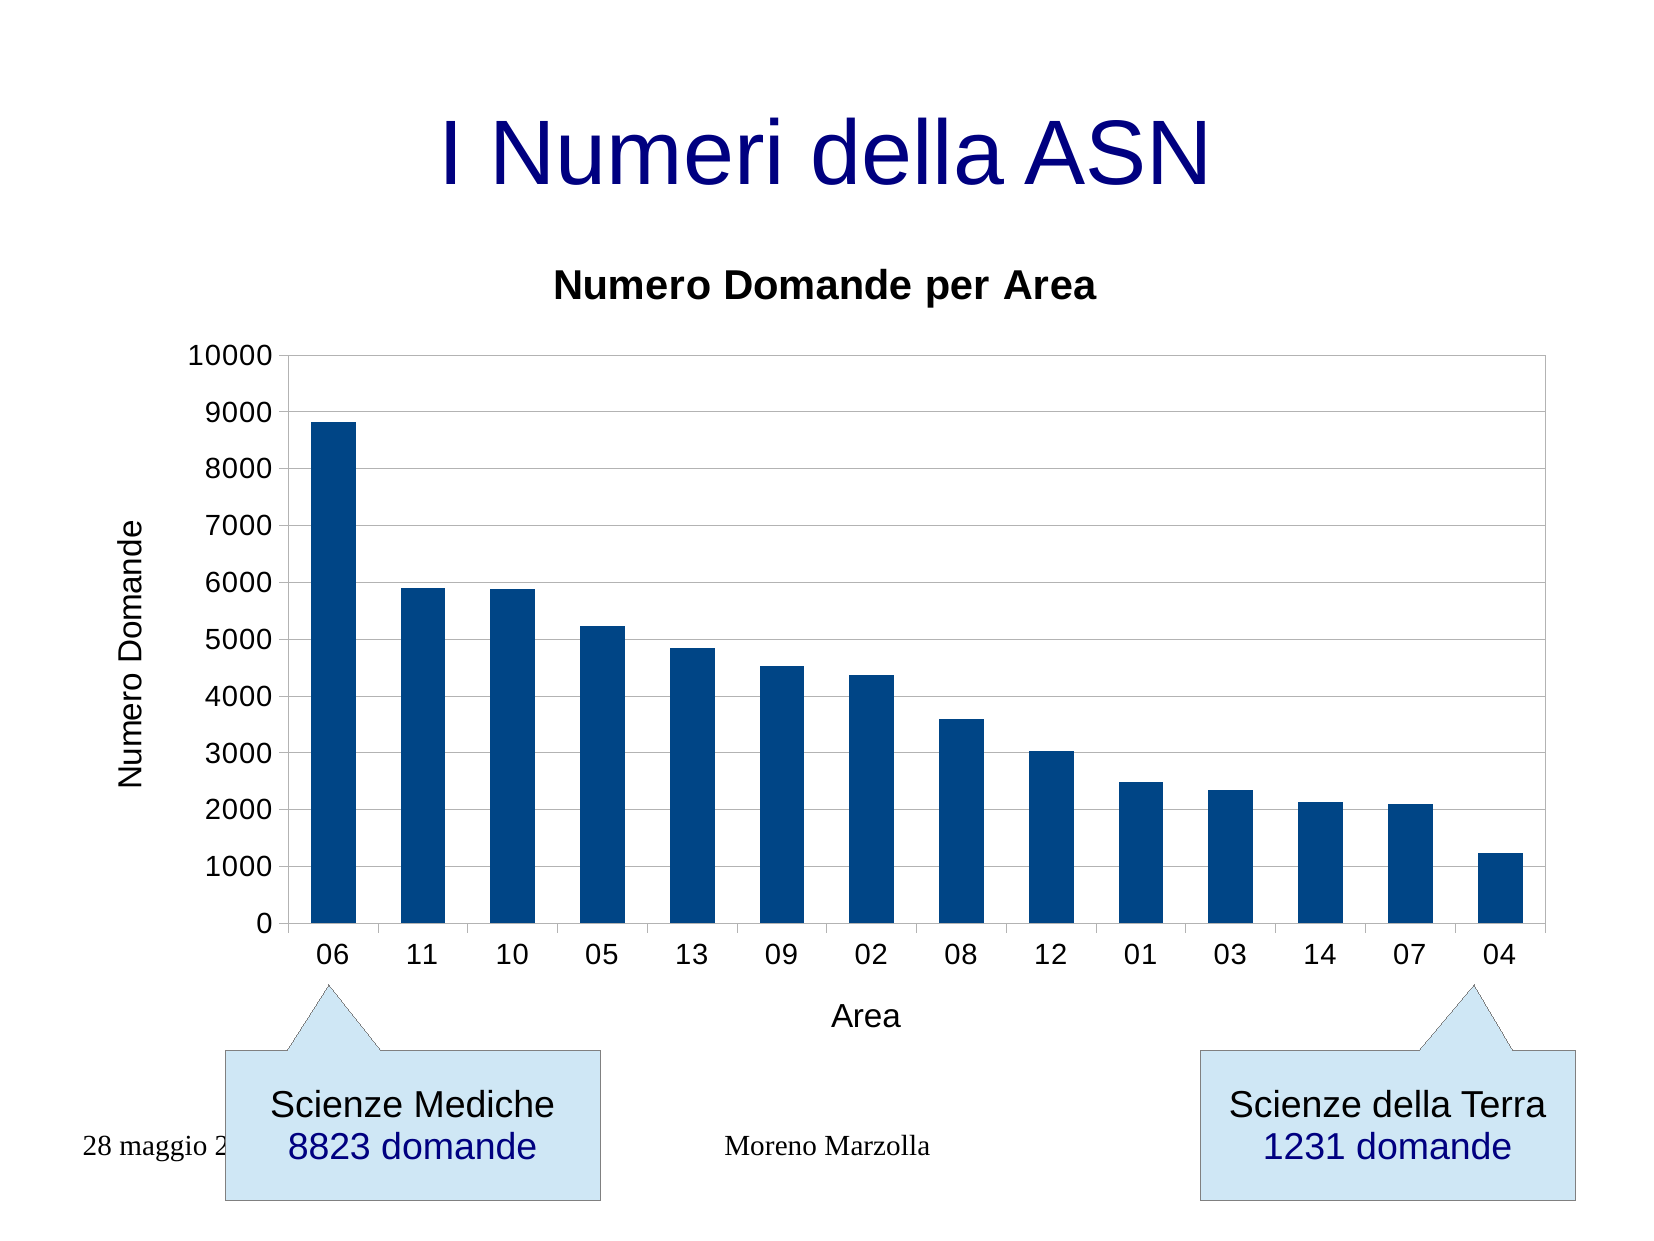

# I Numeri della ASN
### Chart: Numero Domande per Area
| Category | Column H |
|---|---|
| 06 | 8823.0 |
| 11 | 5909.0 |
| 10 | 5883.0 |
| 05 | 5229.0 |
| 13 | 4853.0 |
| 09 | 4535.0 |
| 02 | 4372.0 |
| 08 | 3599.0 |
| 12 | 3037.0 |
| 01 | 2492.0 |
| 03 | 2344.0 |
| 14 | 2129.0 |
| 07 | 2093.0 |
| 04 | 1231.0 |Scienze Mediche 8823 domande
Scienze della Terra 1231 domande
28 maggio 2014
Moreno Marzolla
4